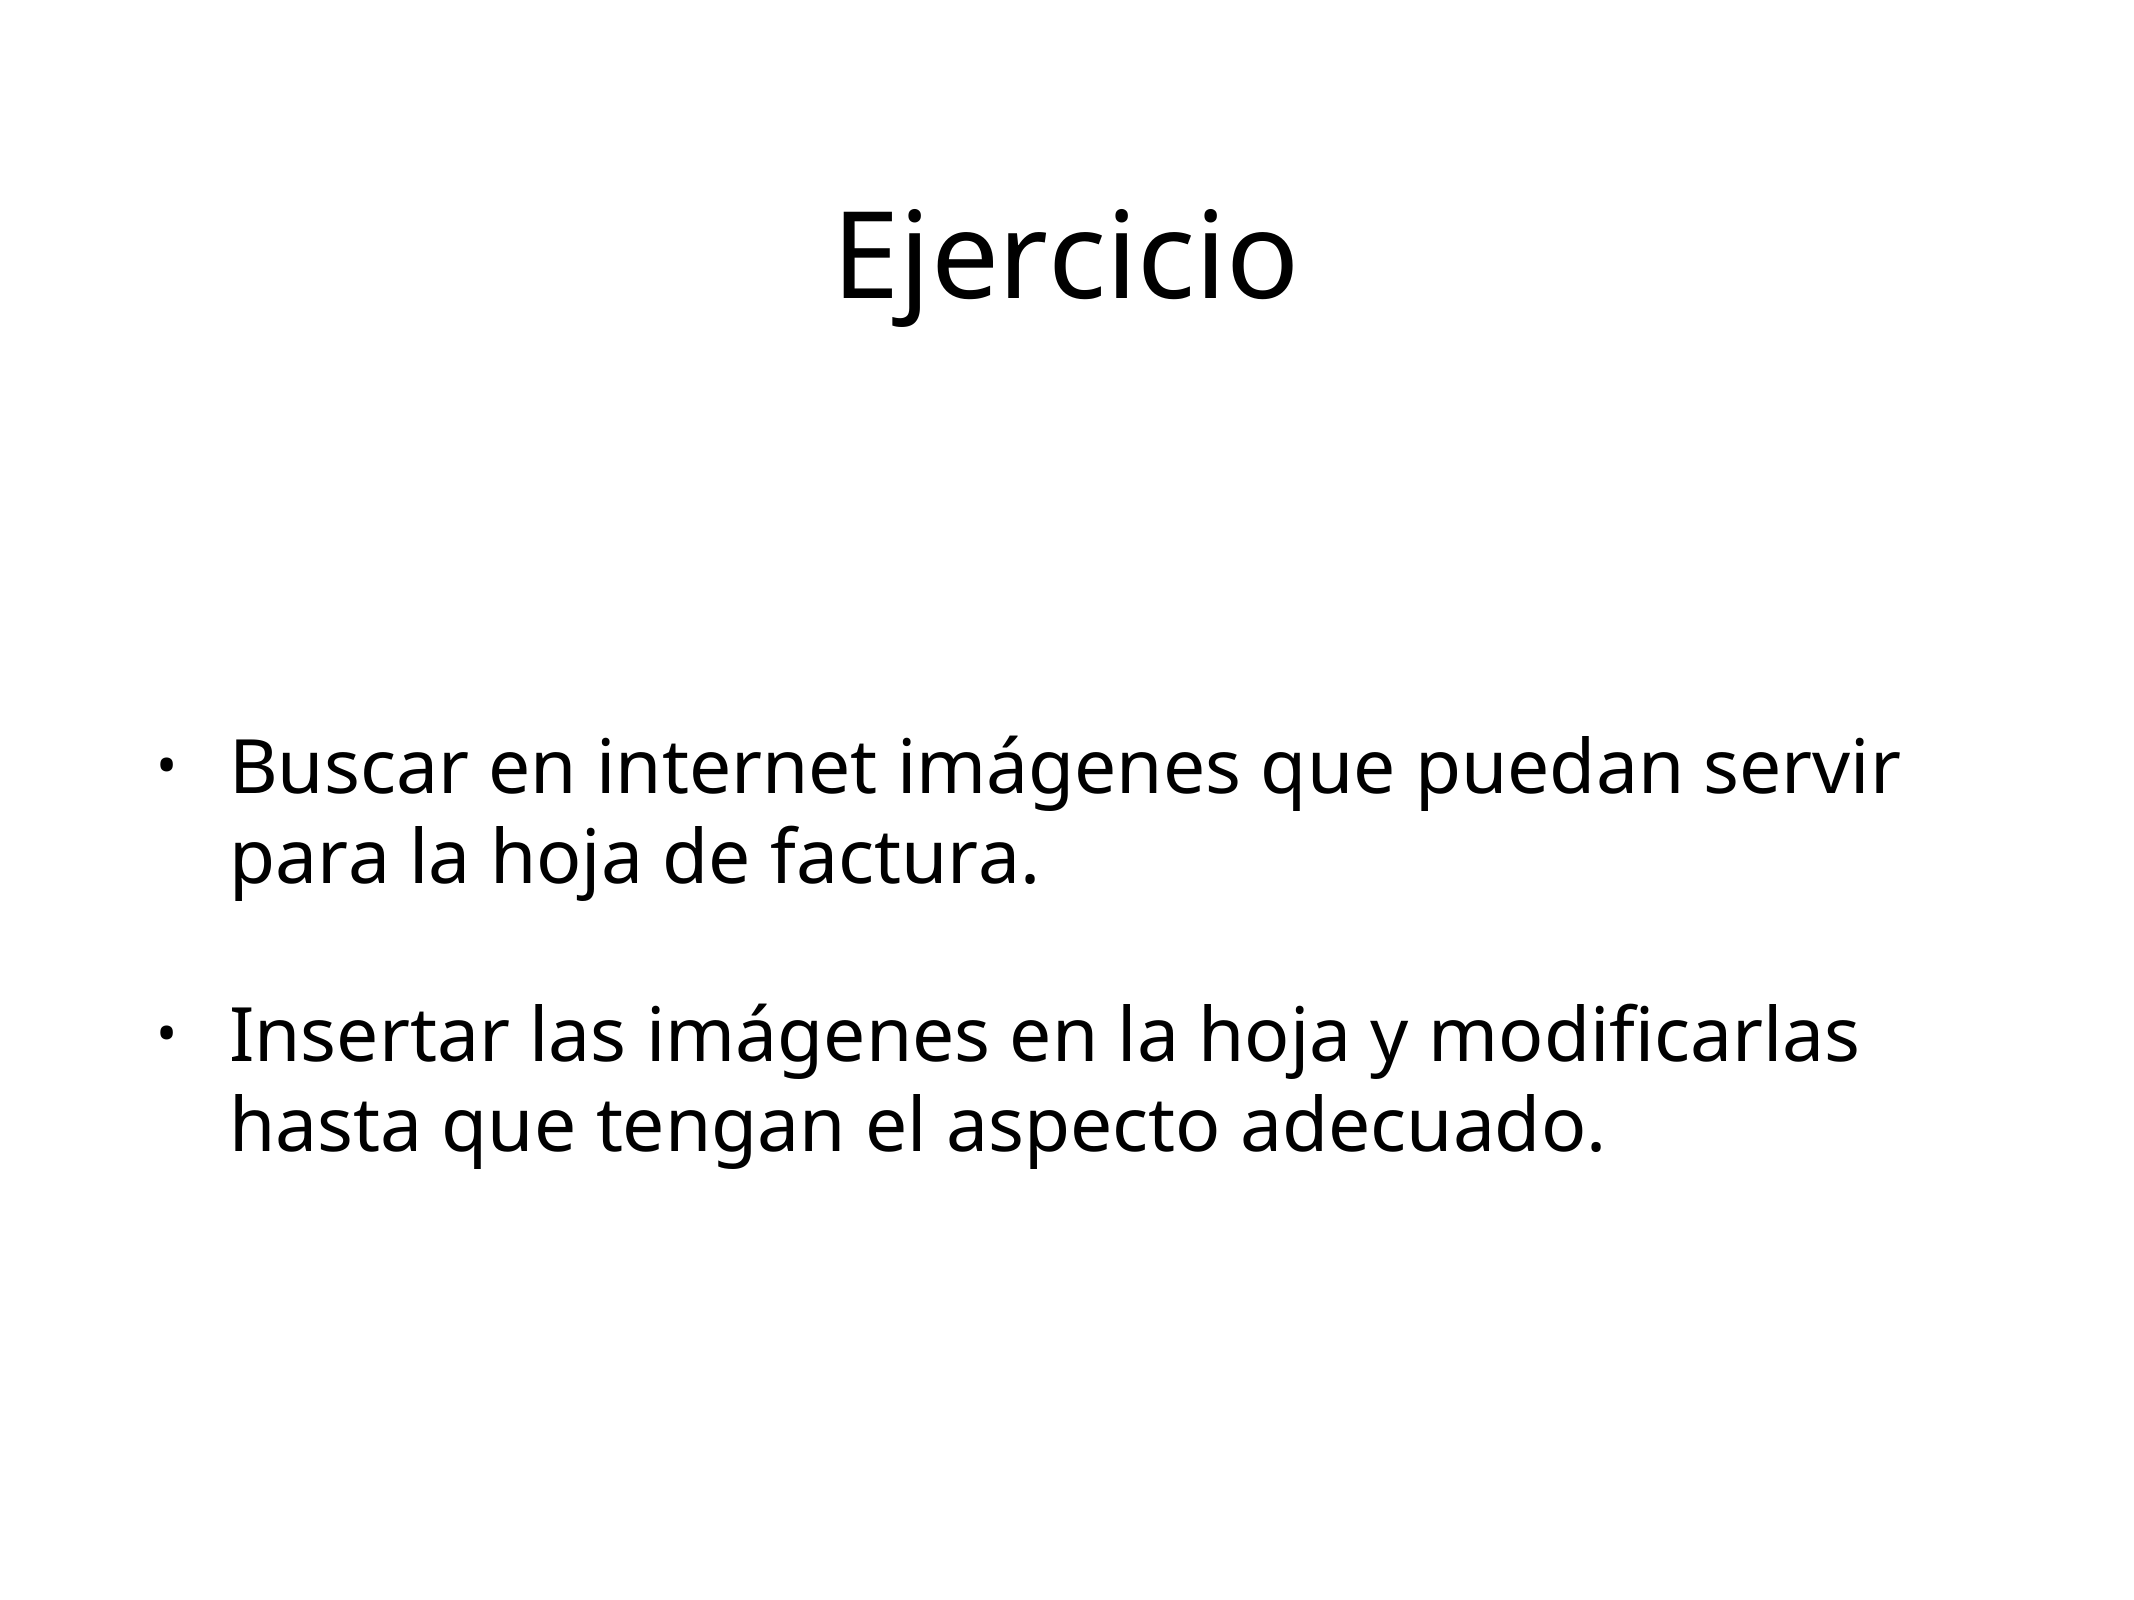

# Ejercicio
Buscar en internet imágenes que puedan servir para la hoja de factura.
Insertar las imágenes en la hoja y modificarlas hasta que tengan el aspecto adecuado.